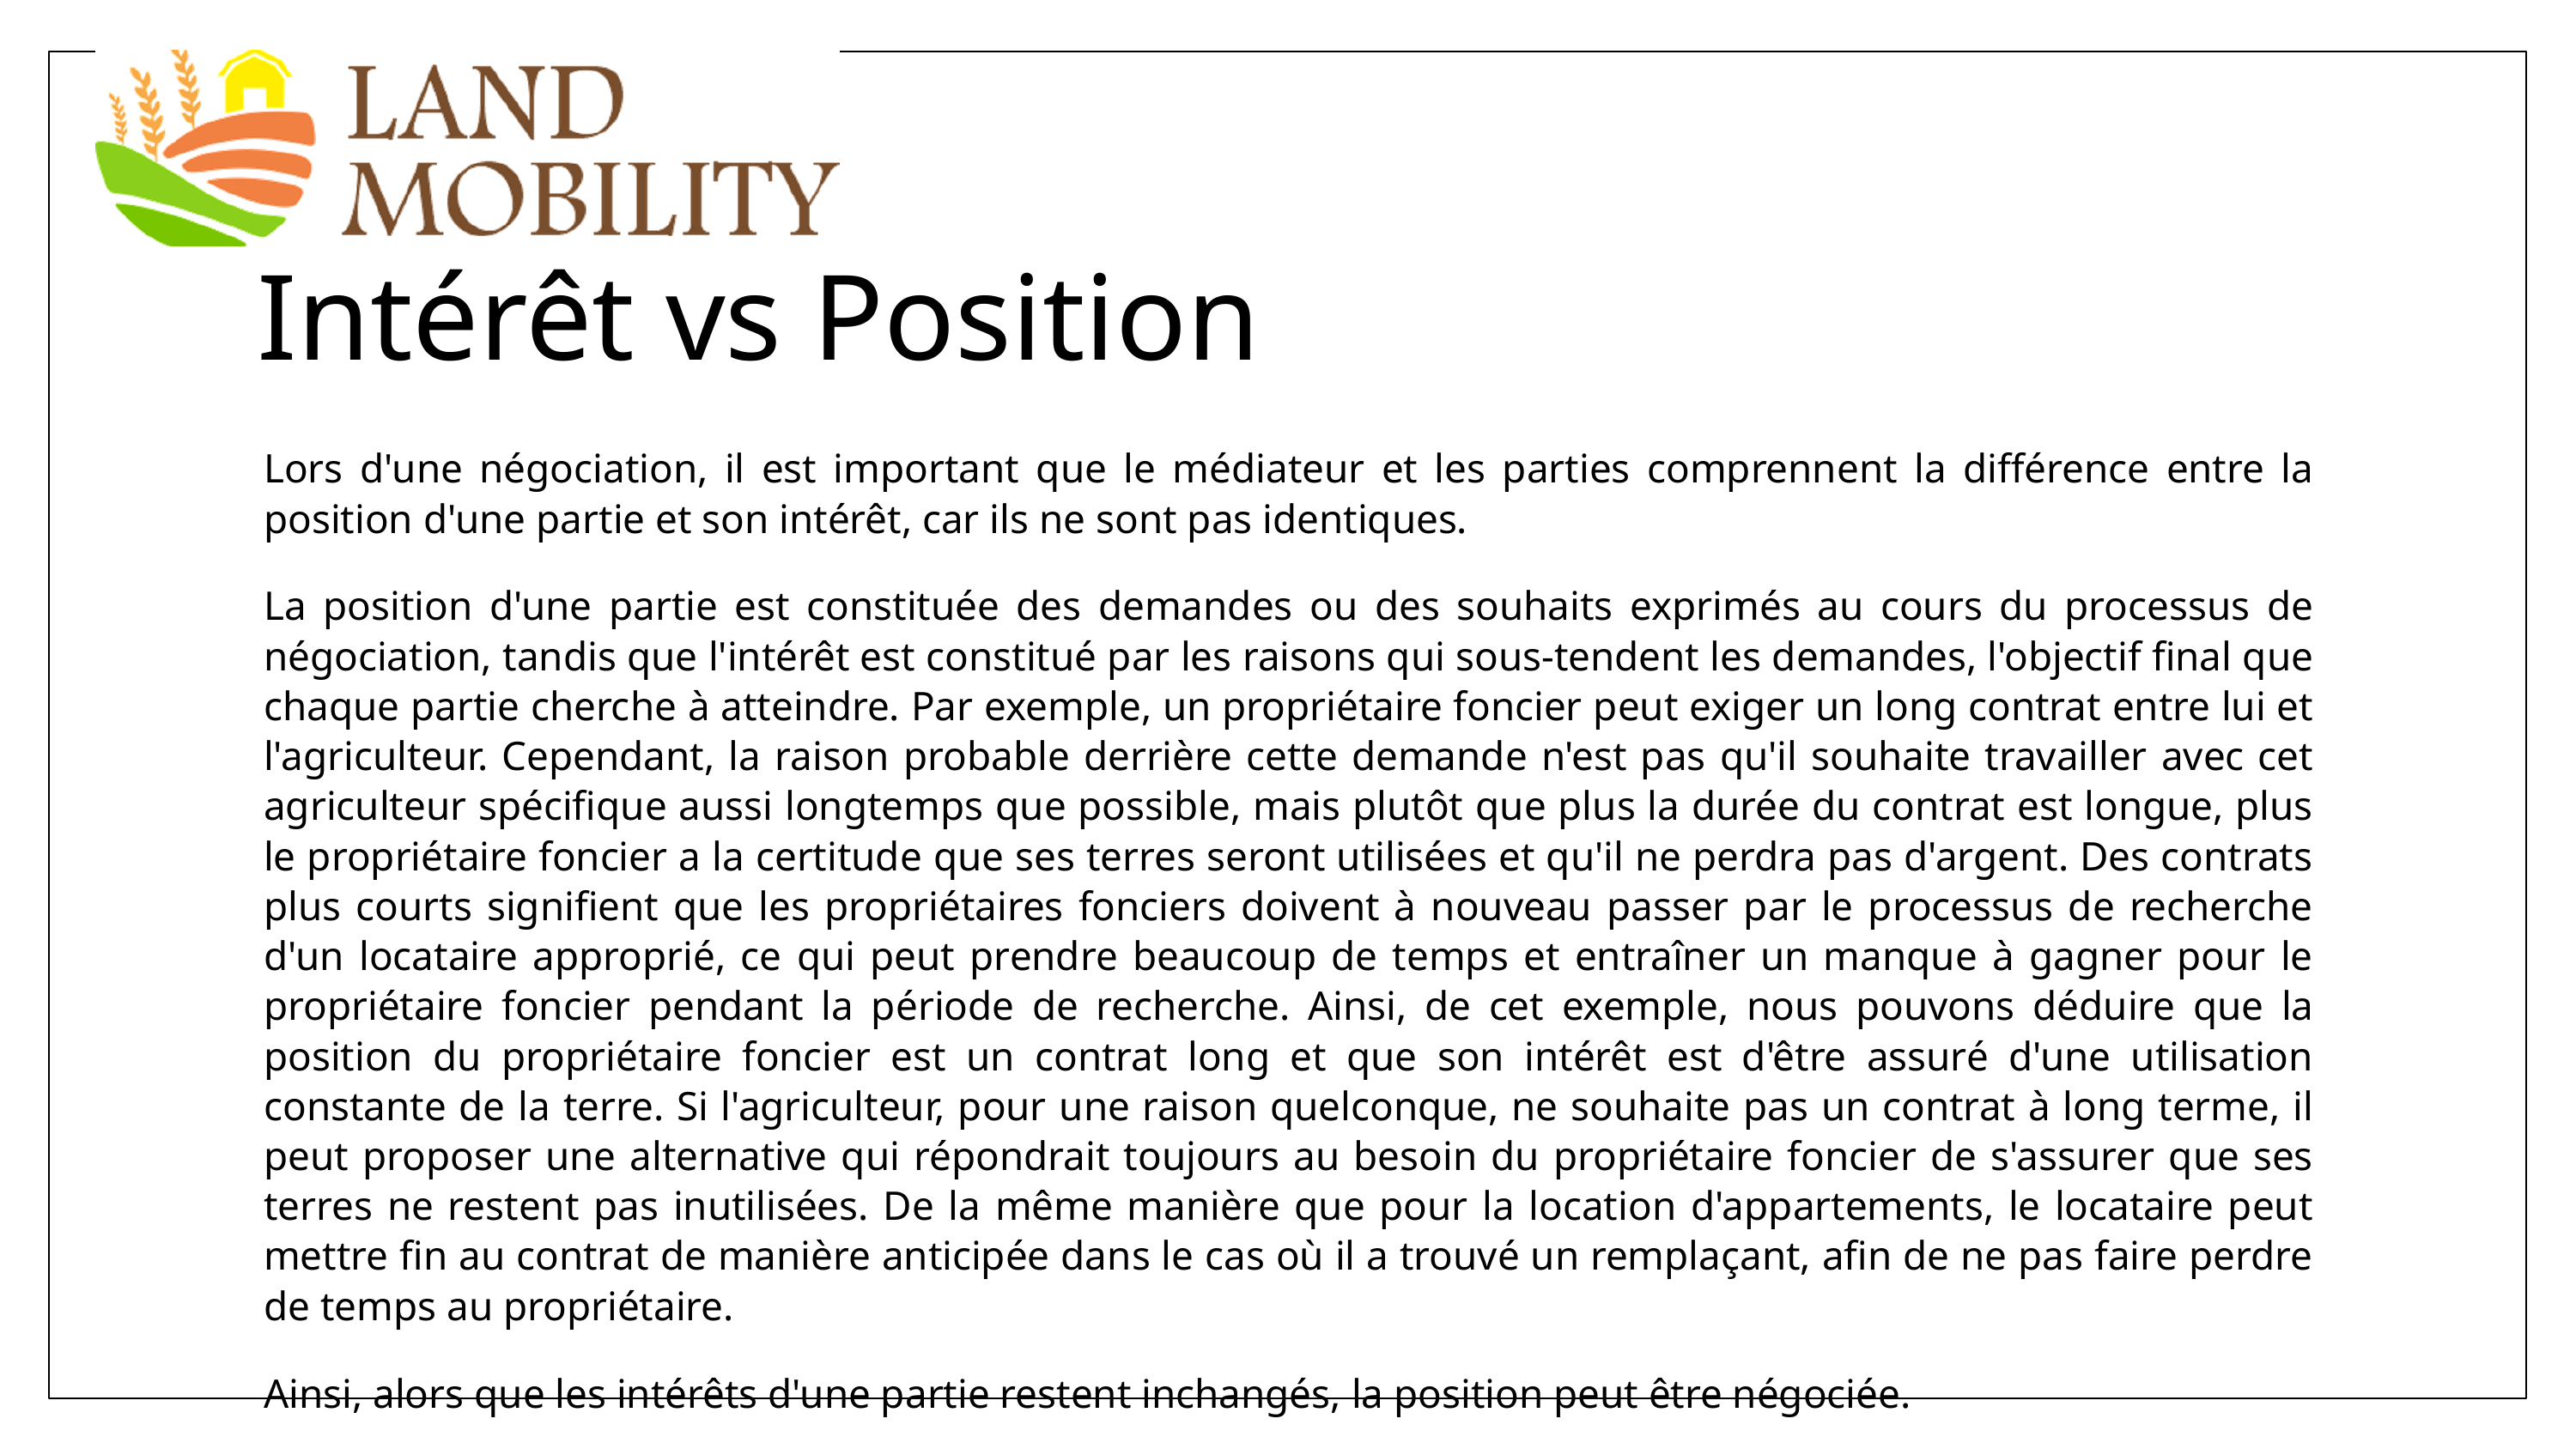

# Intérêt vs Position
Lors d'une négociation, il est important que le médiateur et les parties comprennent la différence entre la position d'une partie et son intérêt, car ils ne sont pas identiques.
La position d'une partie est constituée des demandes ou des souhaits exprimés au cours du processus de négociation, tandis que l'intérêt est constitué par les raisons qui sous-tendent les demandes, l'objectif final que chaque partie cherche à atteindre. Par exemple, un propriétaire foncier peut exiger un long contrat entre lui et l'agriculteur. Cependant, la raison probable derrière cette demande n'est pas qu'il souhaite travailler avec cet agriculteur spécifique aussi longtemps que possible, mais plutôt que plus la durée du contrat est longue, plus le propriétaire foncier a la certitude que ses terres seront utilisées et qu'il ne perdra pas d'argent. Des contrats plus courts signifient que les propriétaires fonciers doivent à nouveau passer par le processus de recherche d'un locataire approprié, ce qui peut prendre beaucoup de temps et entraîner un manque à gagner pour le propriétaire foncier pendant la période de recherche. Ainsi, de cet exemple, nous pouvons déduire que la position du propriétaire foncier est un contrat long et que son intérêt est d'être assuré d'une utilisation constante de la terre. Si l'agriculteur, pour une raison quelconque, ne souhaite pas un contrat à long terme, il peut proposer une alternative qui répondrait toujours au besoin du propriétaire foncier de s'assurer que ses terres ne restent pas inutilisées. De la même manière que pour la location d'appartements, le locataire peut mettre fin au contrat de manière anticipée dans le cas où il a trouvé un remplaçant, afin de ne pas faire perdre de temps au propriétaire.
Ainsi, alors que les intérêts d'une partie restent inchangés, la position peut être négociée.